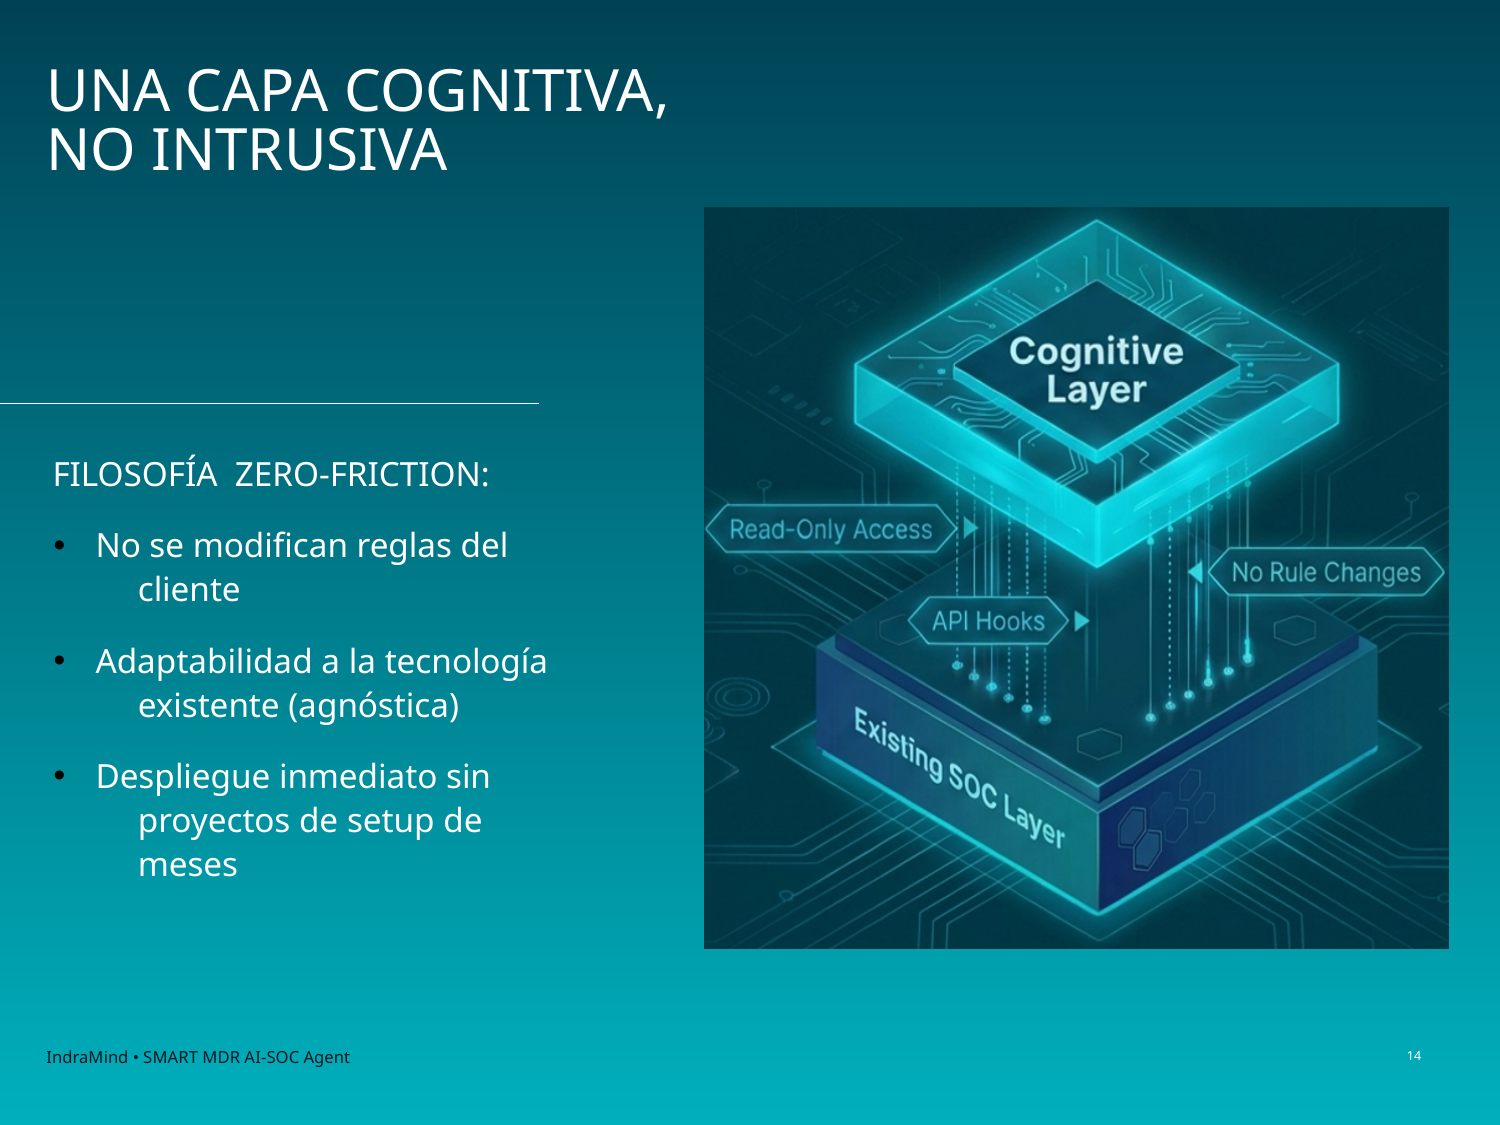

# UNA CAPA COGNITIVA, NO INTRUSIVA
FILOSOFÍA ZERO-FRICTION:
No se modifican reglas del cliente
Adaptabilidad a la tecnología existente (agnóstica)
Despliegue inmediato sin proyectos de setup de meses
IndraMind • SMART MDR AI-SOC Agent